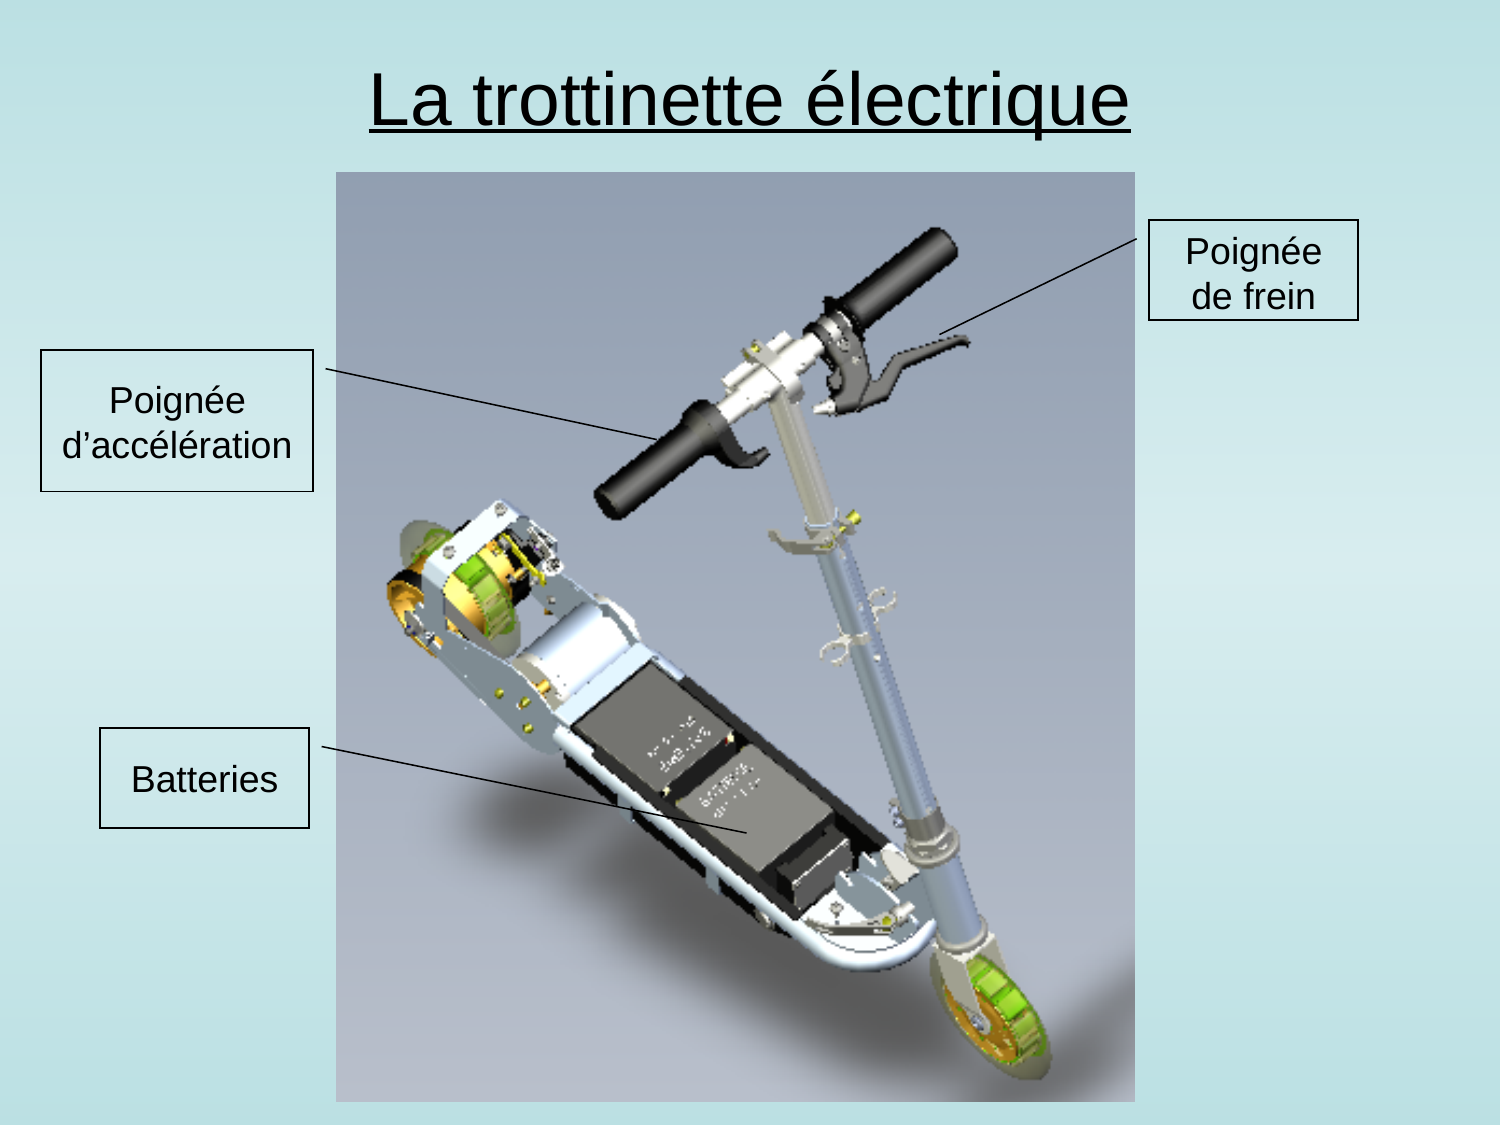

La trottinette électrique
Poignée de frein
Poignée d’accélération
Batteries